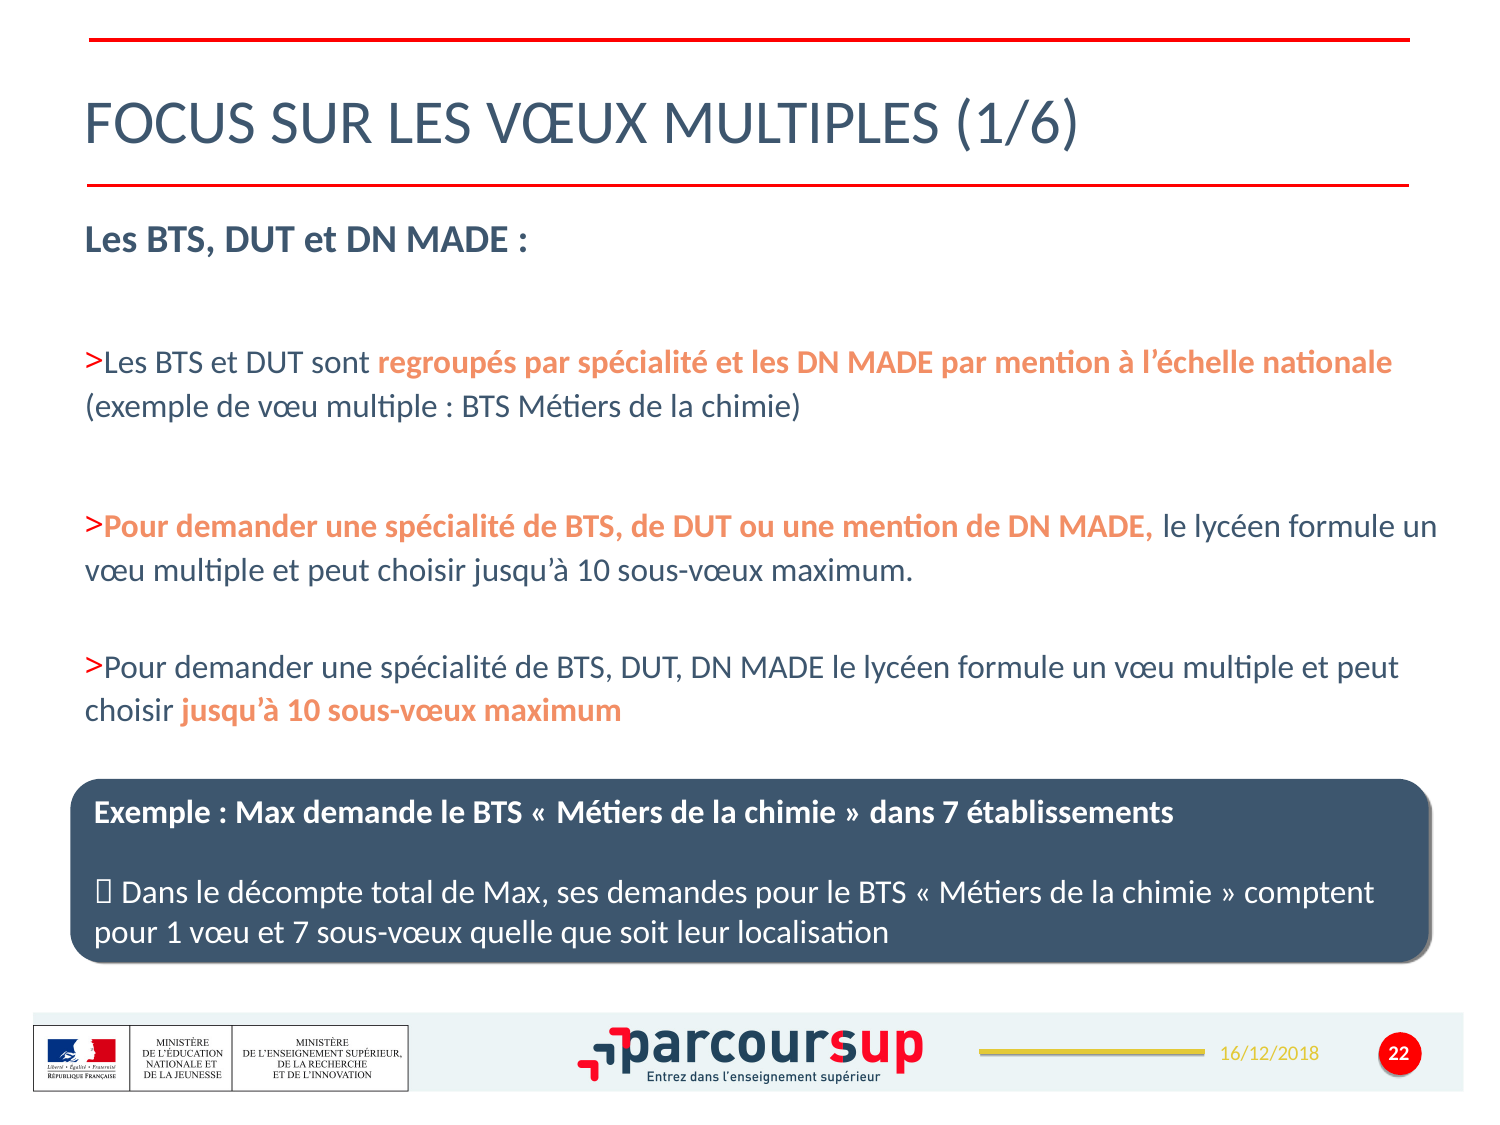

# Focus sur les vœux multiples (1/6)
Les BTS, DUT et DN MADE :
Les BTS et DUT sont regroupés par spécialité et les DN MADE par mention à l’échelle nationale (exemple de vœu multiple : BTS Métiers de la chimie)
Pour demander une spécialité de BTS, de DUT ou une mention de DN MADE, le lycéen formule un vœu multiple et peut choisir jusqu’à 10 sous-vœux maximum.
Pour demander une spécialité de BTS, DUT, DN MADE le lycéen formule un vœu multiple et peut choisir jusqu’à 10 sous-vœux maximum
Exemple : Max demande le BTS « Métiers de la chimie » dans 7 établissements
 Dans le décompte total de Max, ses demandes pour le BTS « Métiers de la chimie » comptent pour 1 vœu et 7 sous-vœux quelle que soit leur localisation